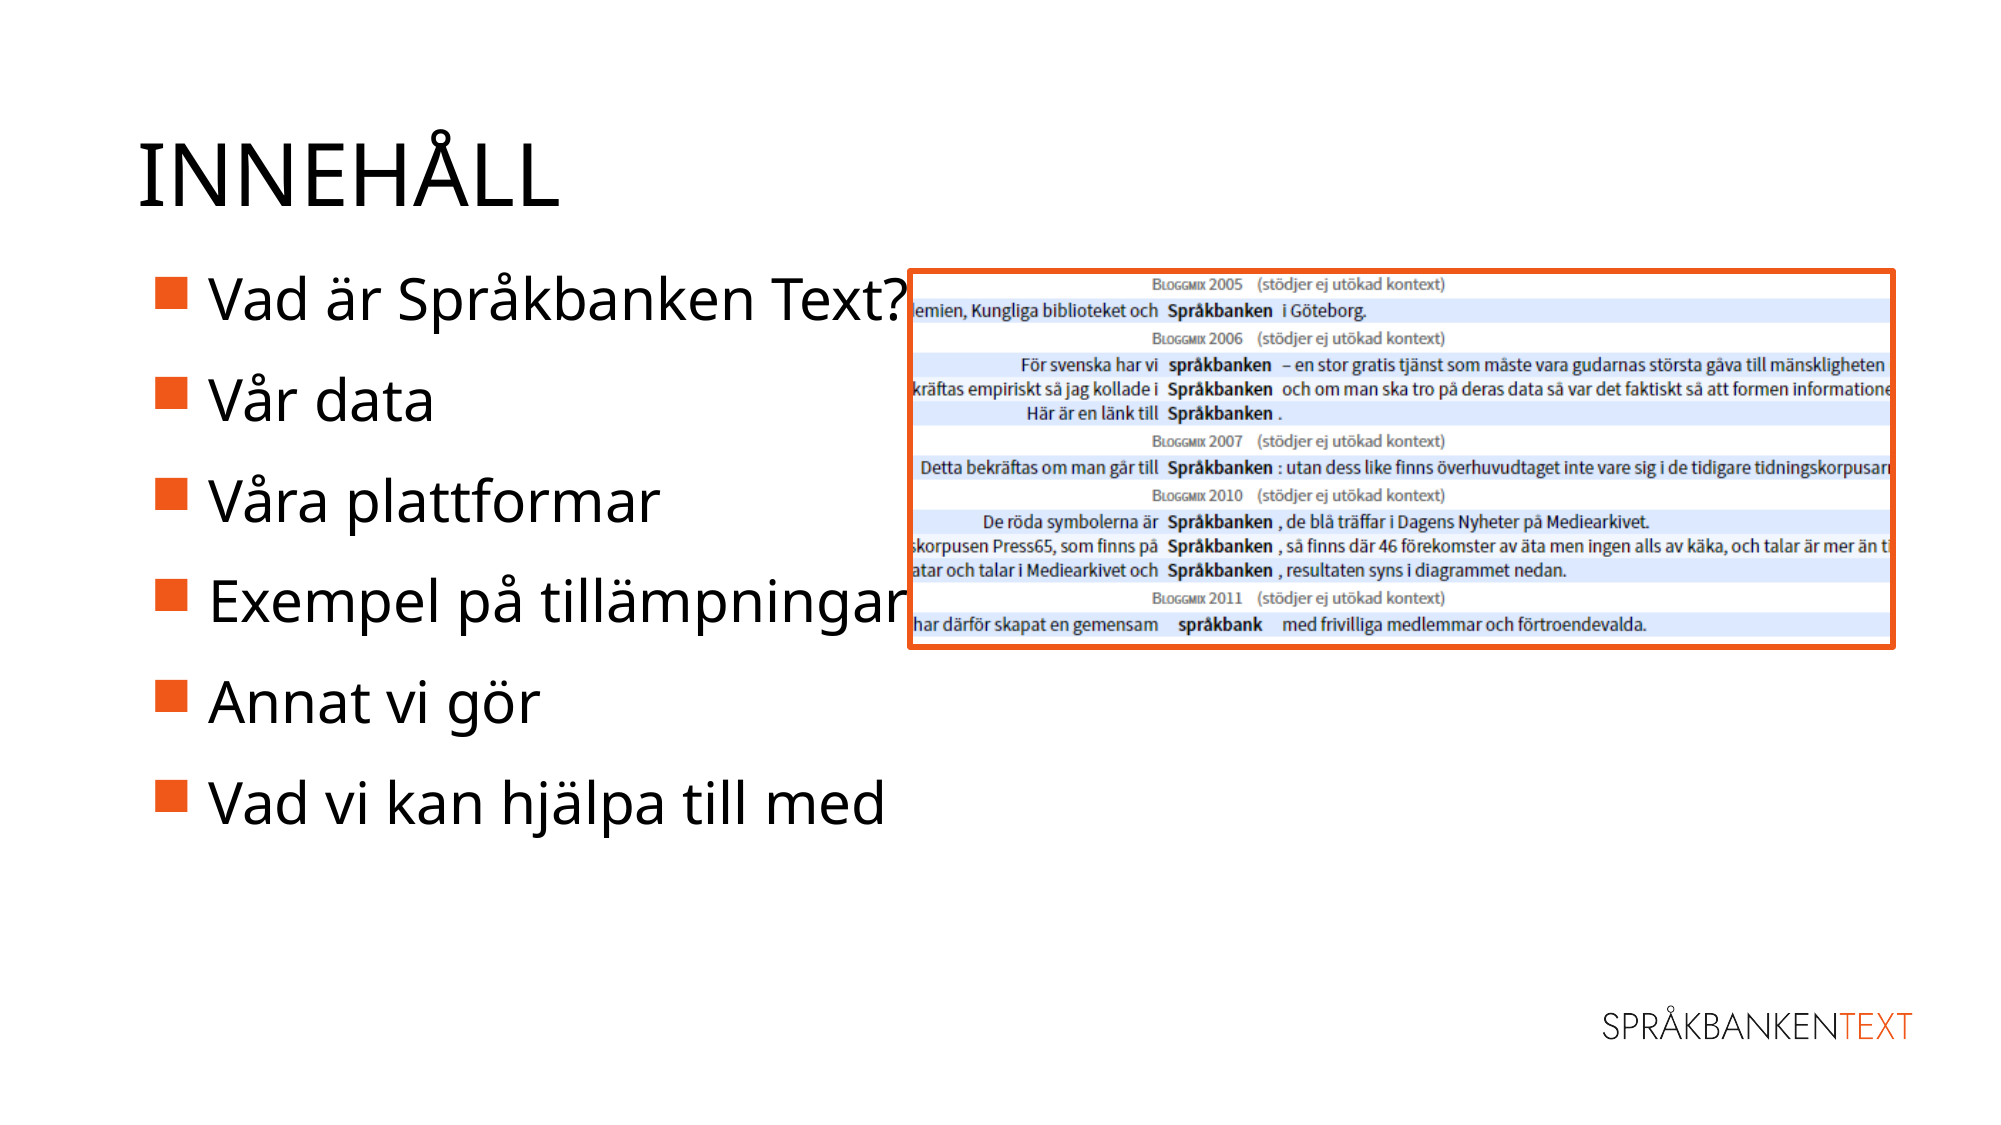

# Innehåll
Vad är Språkbanken Text?
Vår data
Våra plattformar
Exempel på tillämpningar
Annat vi gör
Vad vi kan hjälpa till med